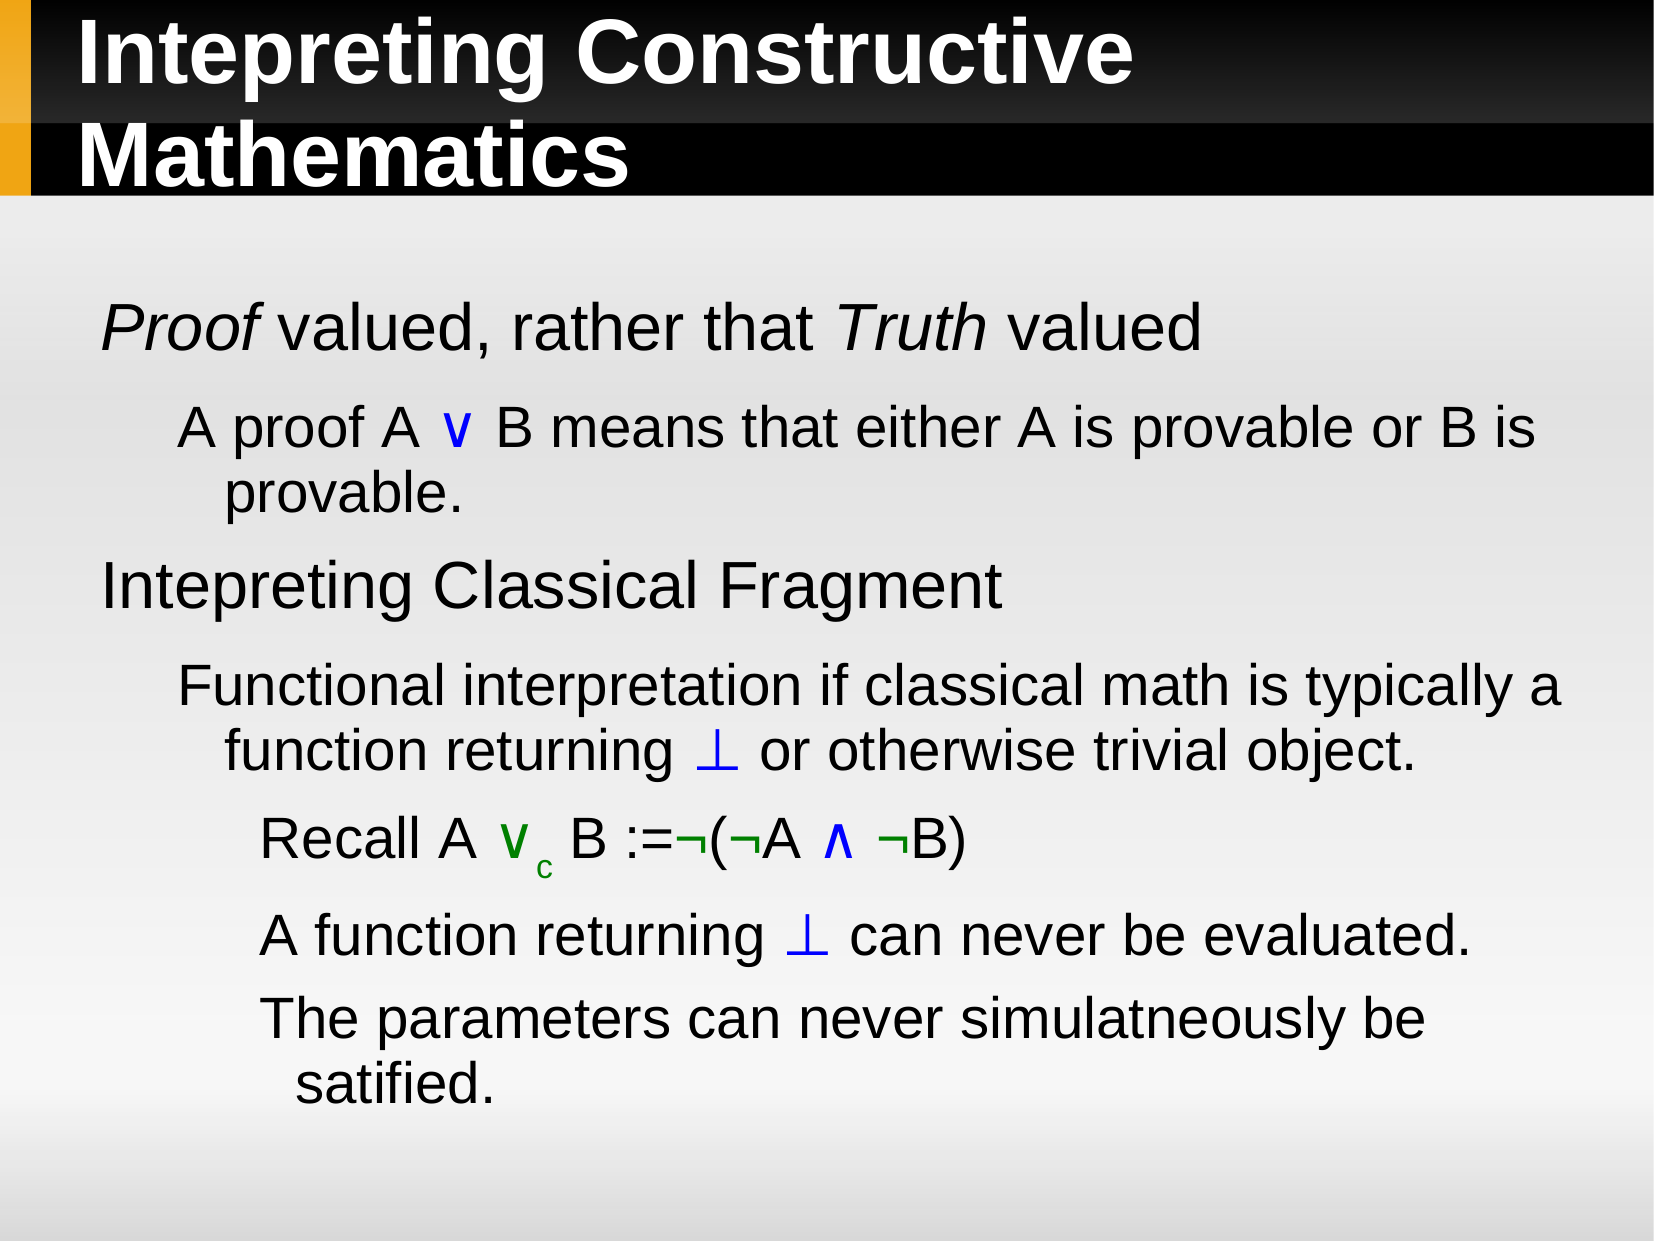

# Intepreting Constructive Mathematics
Proof valued, rather that Truth valued
A proof A ∨ B means that either A is provable or B is provable.
Intepreting Classical Fragment
Functional interpretation if classical math is typically a function returning ⊥ or otherwise trivial object.
Recall A ∨c B :=¬(¬A ∧ ¬B)
A function returning ⊥ can never be evaluated.
The parameters can never simulatneously be satified.